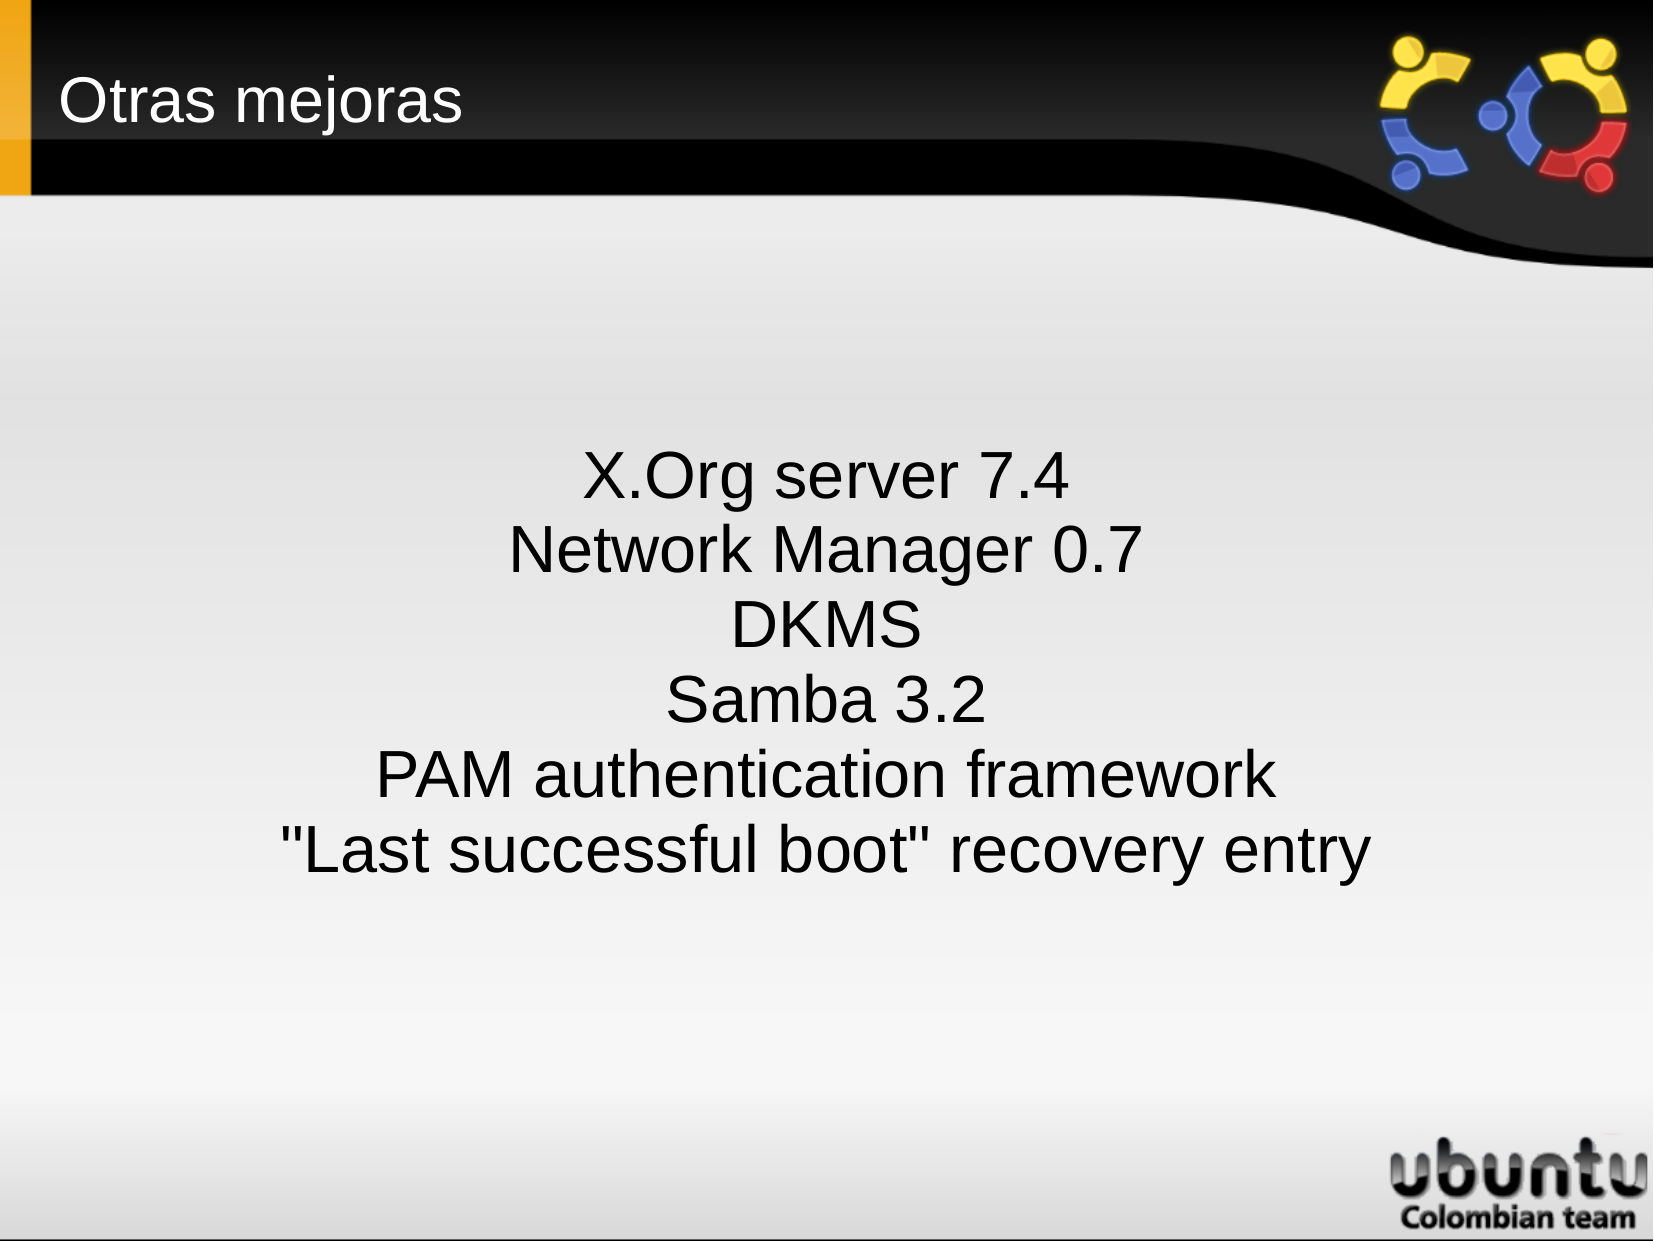

# Otras mejoras
X.Org server 7.4
Network Manager 0.7
DKMS
Samba 3.2
PAM authentication framework
"Last successful boot" recovery entry